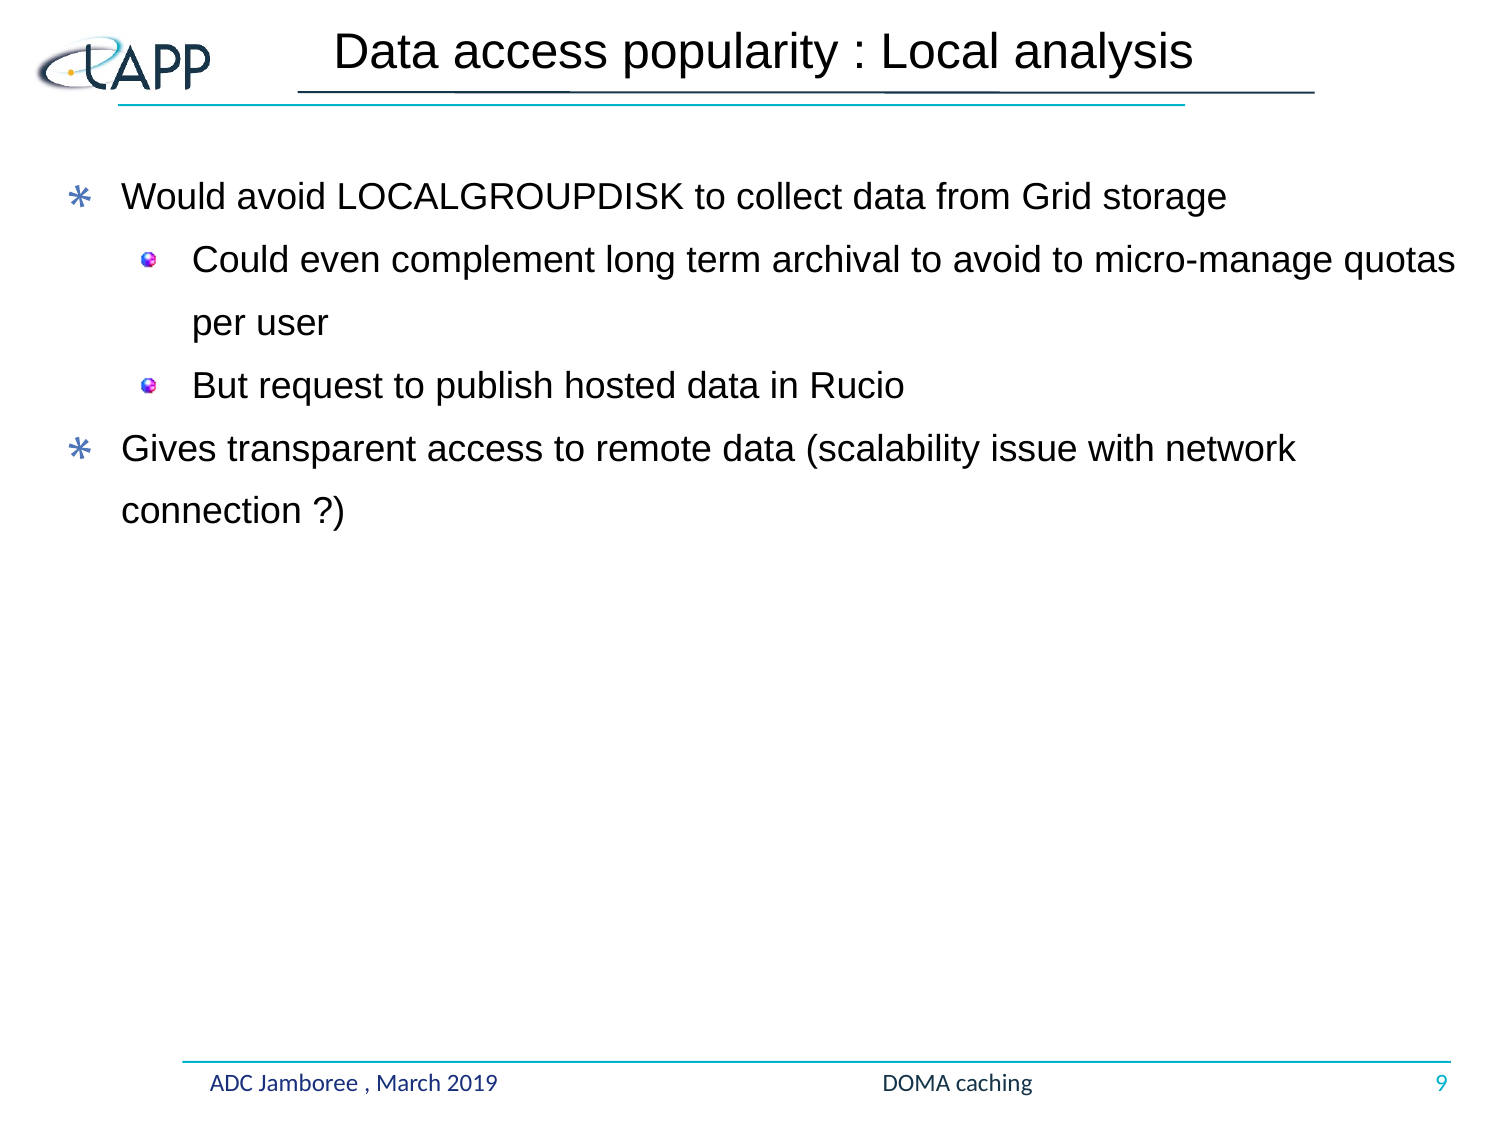

# Data access popularity : Local analysis
Would avoid LOCALGROUPDISK to collect data from Grid storage
Could even complement long term archival to avoid to micro-manage quotas per user
But request to publish hosted data in Rucio
Gives transparent access to remote data (scalability issue with network connection ?)
ADC Jamboree , March 2019
DOMA caching